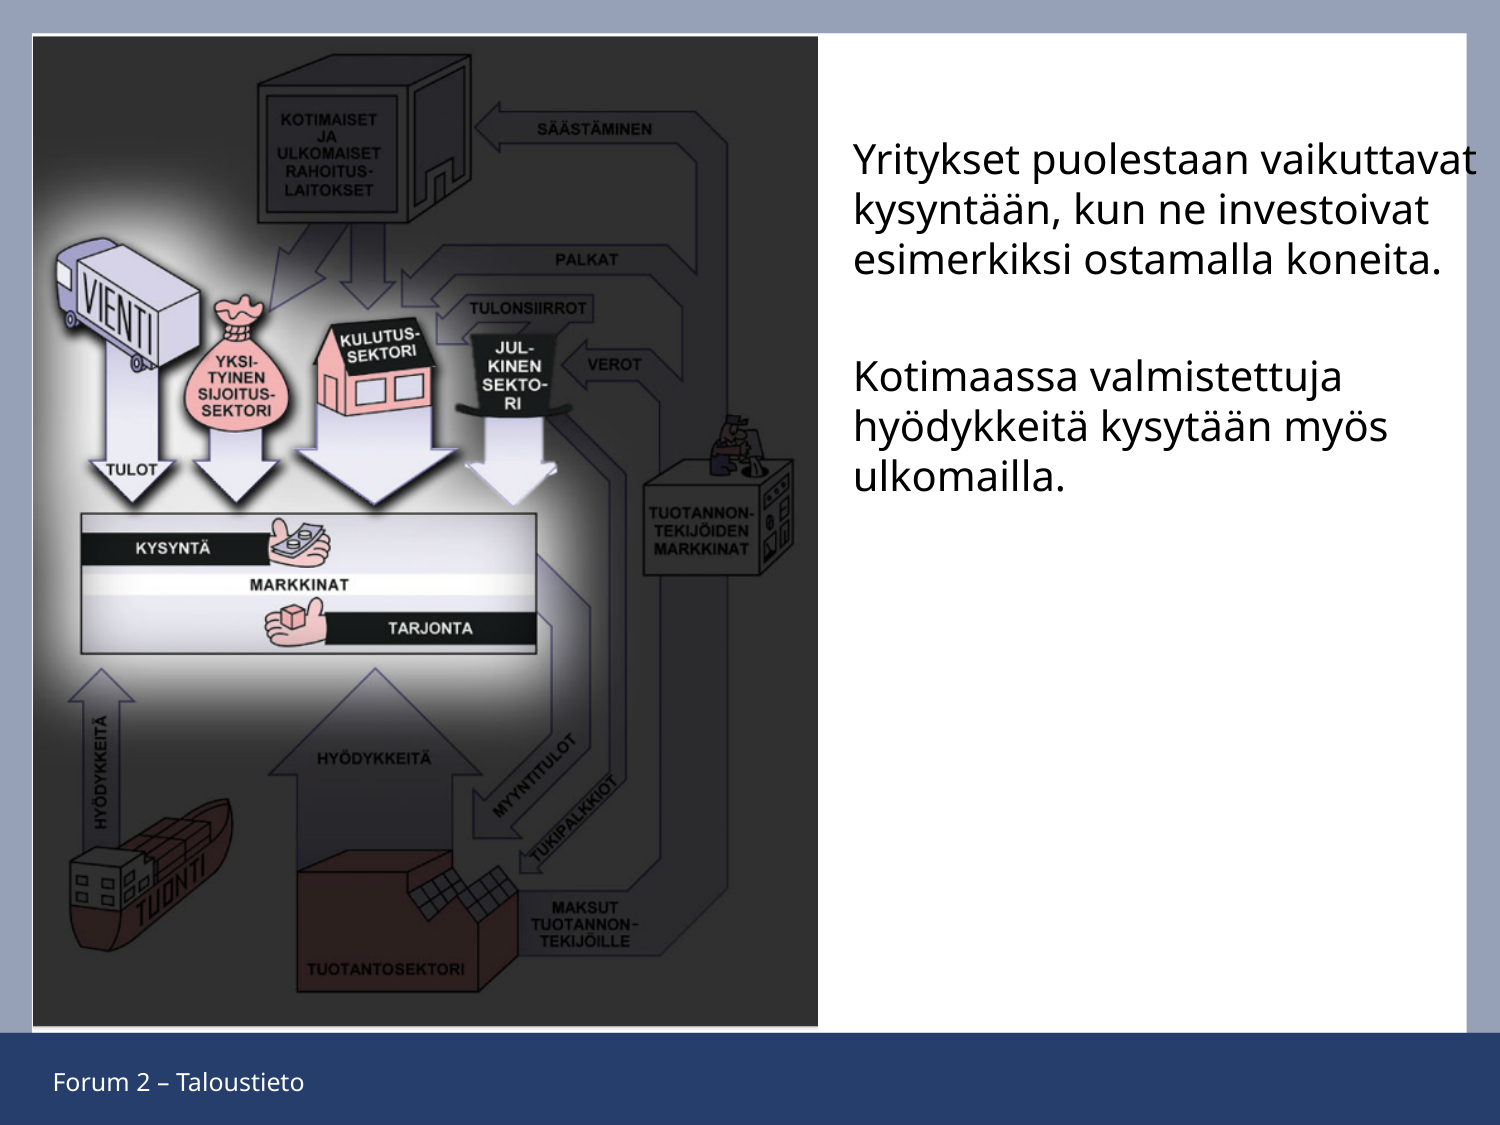

# Yritykset puolestaan vaikuttavat kysyntään, kun ne investoivat esimerkiksi ostamalla koneita.
Kotimaassa valmistettuja hyödykkeitä kysytään myös ulkomailla.